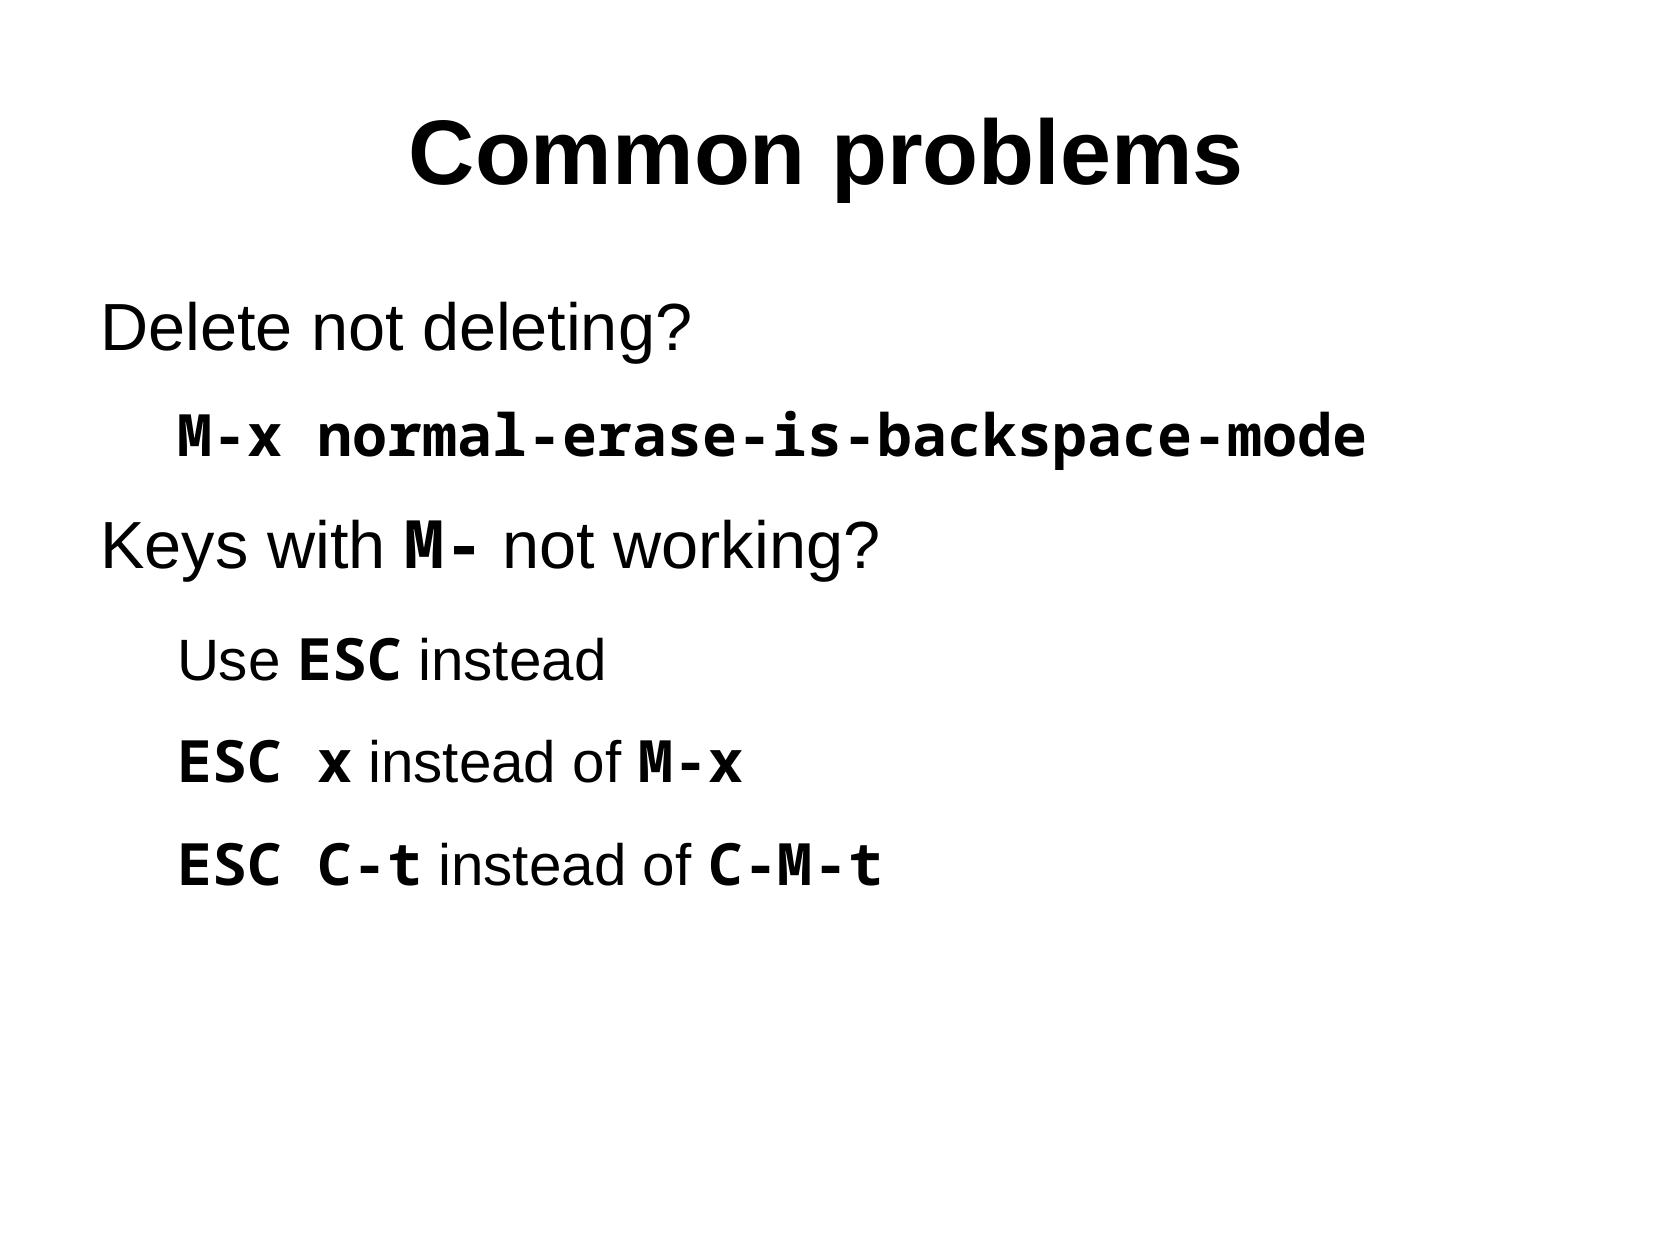

# Common problems
Delete not deleting?
M-x normal-erase-is-backspace-mode
Keys with M- not working?
Use ESC instead
ESC x instead of M-x
ESC C-t instead of C-M-t